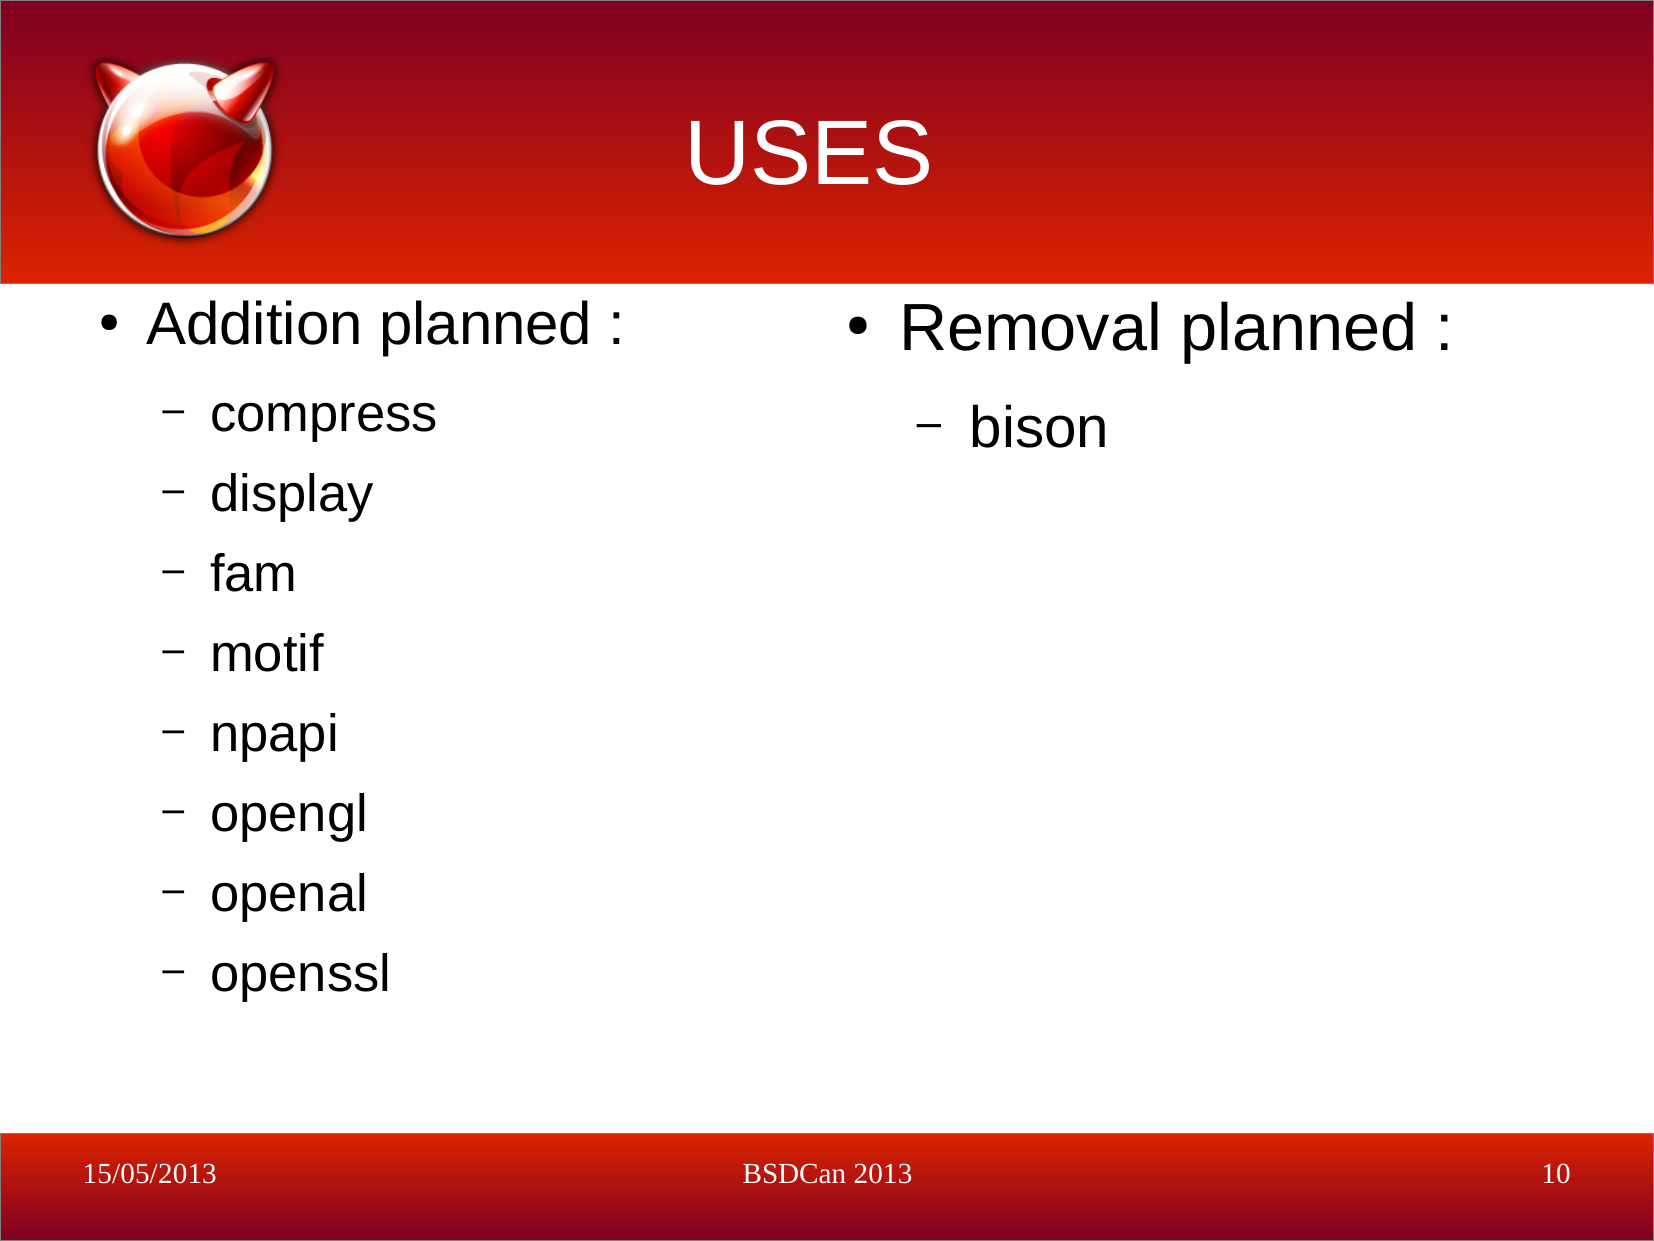

# USES
Addition planned :
compress
display
fam
motif
npapi
opengl
openal
openssl
Removal planned :
bison
15/05/2013
BSDCan 2013
10